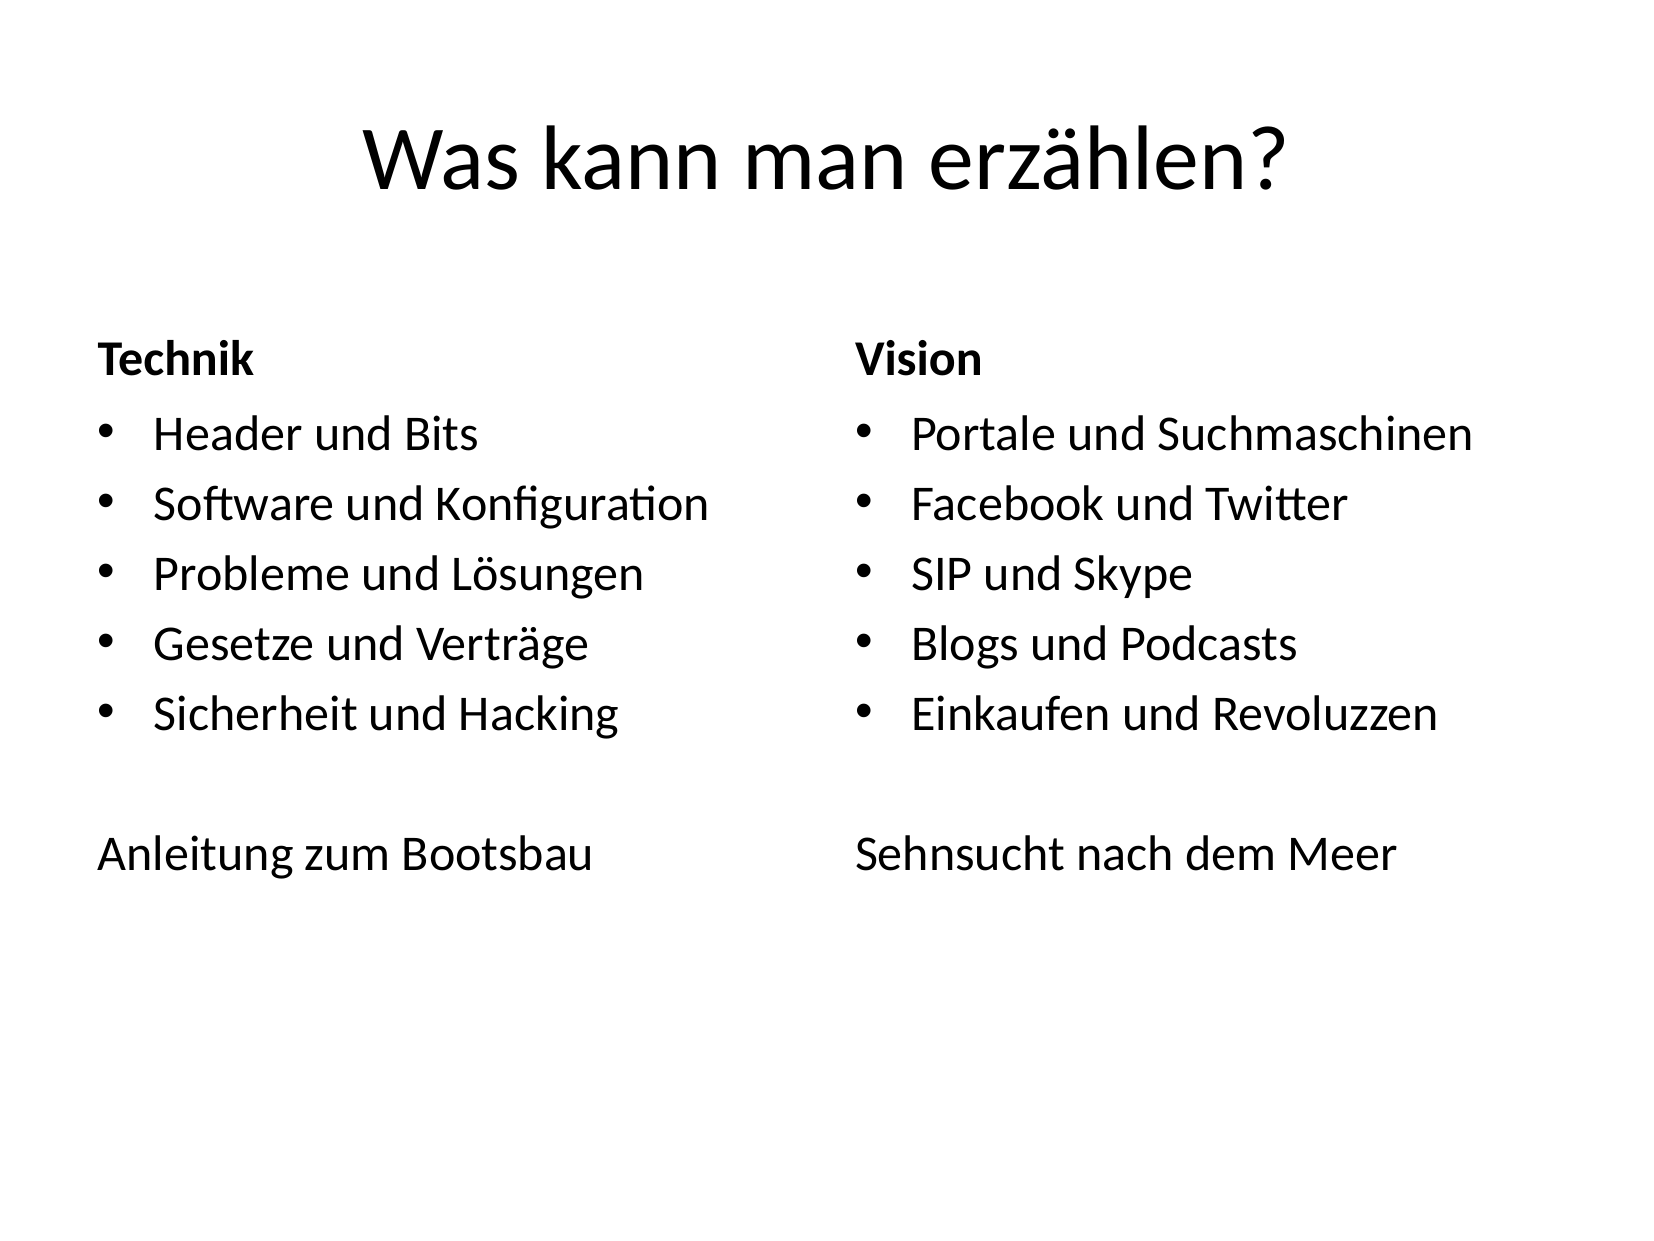

# Was kann man erzählen?
Technik
Vision
Header und Bits
Software und Konfiguration
Probleme und Lösungen
Gesetze und Verträge
Sicherheit und Hacking
Anleitung zum Bootsbau
Portale und Suchmaschinen
Facebook und Twitter
SIP und Skype
Blogs und Podcasts
Einkaufen und Revoluzzen
Sehnsucht nach dem Meer